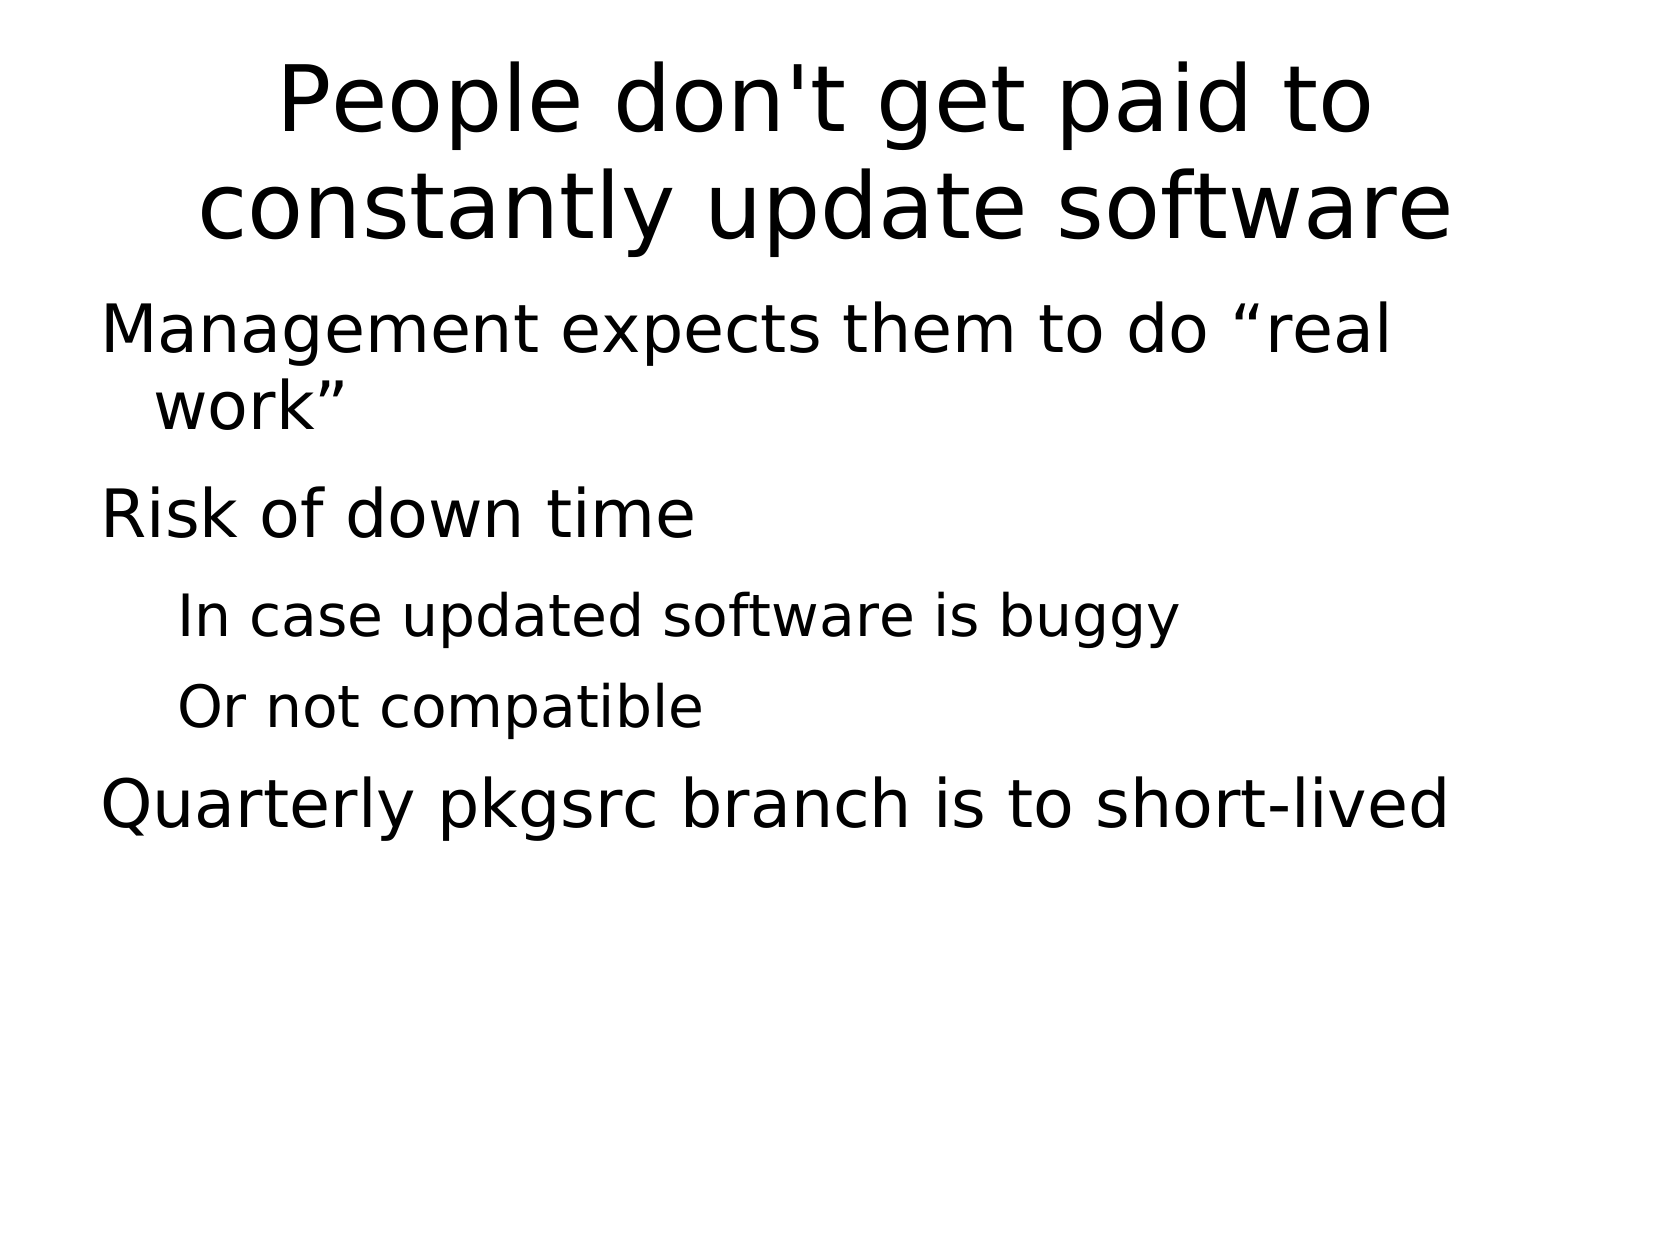

# People don't get paid to constantly update software
Management expects them to do “real work”
Risk of down time
In case updated software is buggy
Or not compatible
Quarterly pkgsrc branch is to short-lived